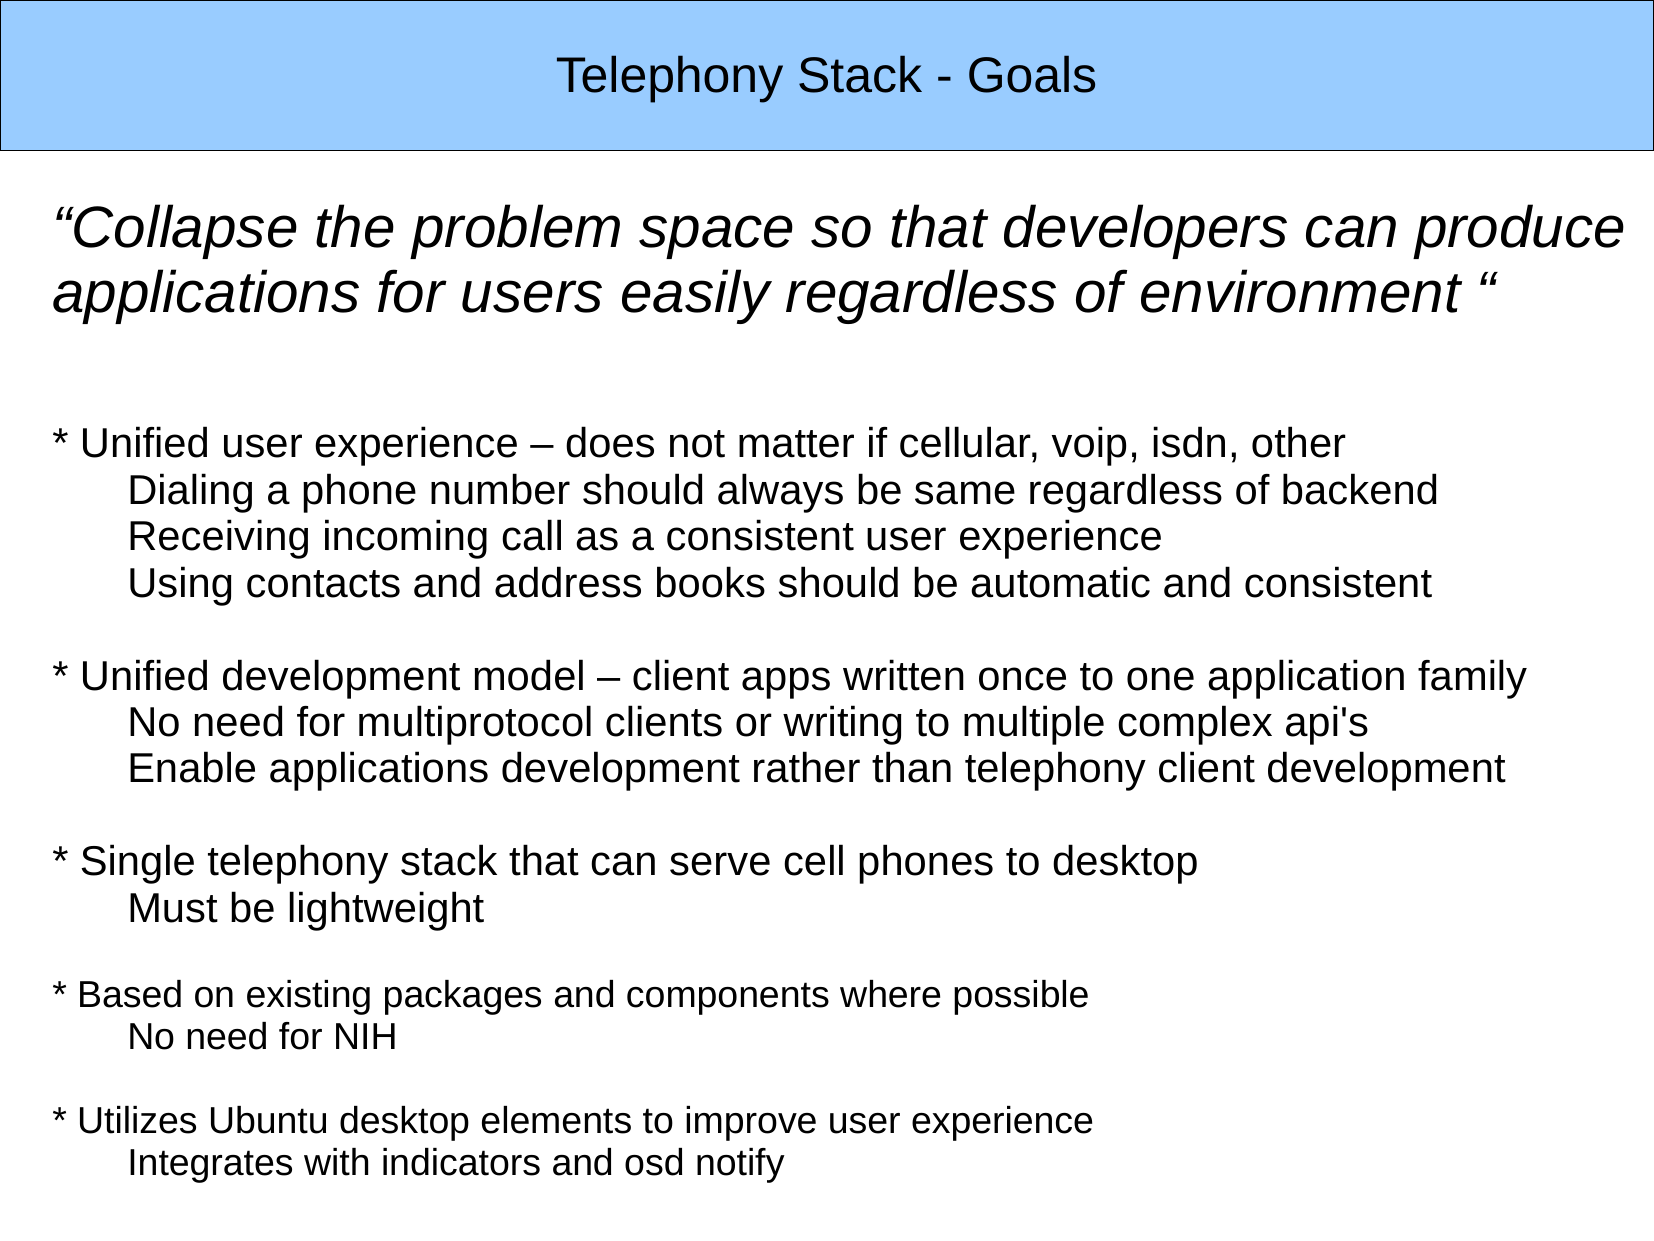

Telephony Stack - Goals
“Collapse the problem space so that developers can produce
applications for users easily regardless of environment “
* Unified user experience – does not matter if cellular, voip, isdn, other
	Dialing a phone number should always be same regardless of backend
	Receiving incoming call as a consistent user experience
	Using contacts and address books should be automatic and consistent
* Unified development model – client apps written once to one application family
	No need for multiprotocol clients or writing to multiple complex api's
	Enable applications development rather than telephony client development
* Single telephony stack that can serve cell phones to desktop
	Must be lightweight
* Based on existing packages and components where possible
	No need for NIH
* Utilizes Ubuntu desktop elements to improve user experience
	Integrates with indicators and osd notify